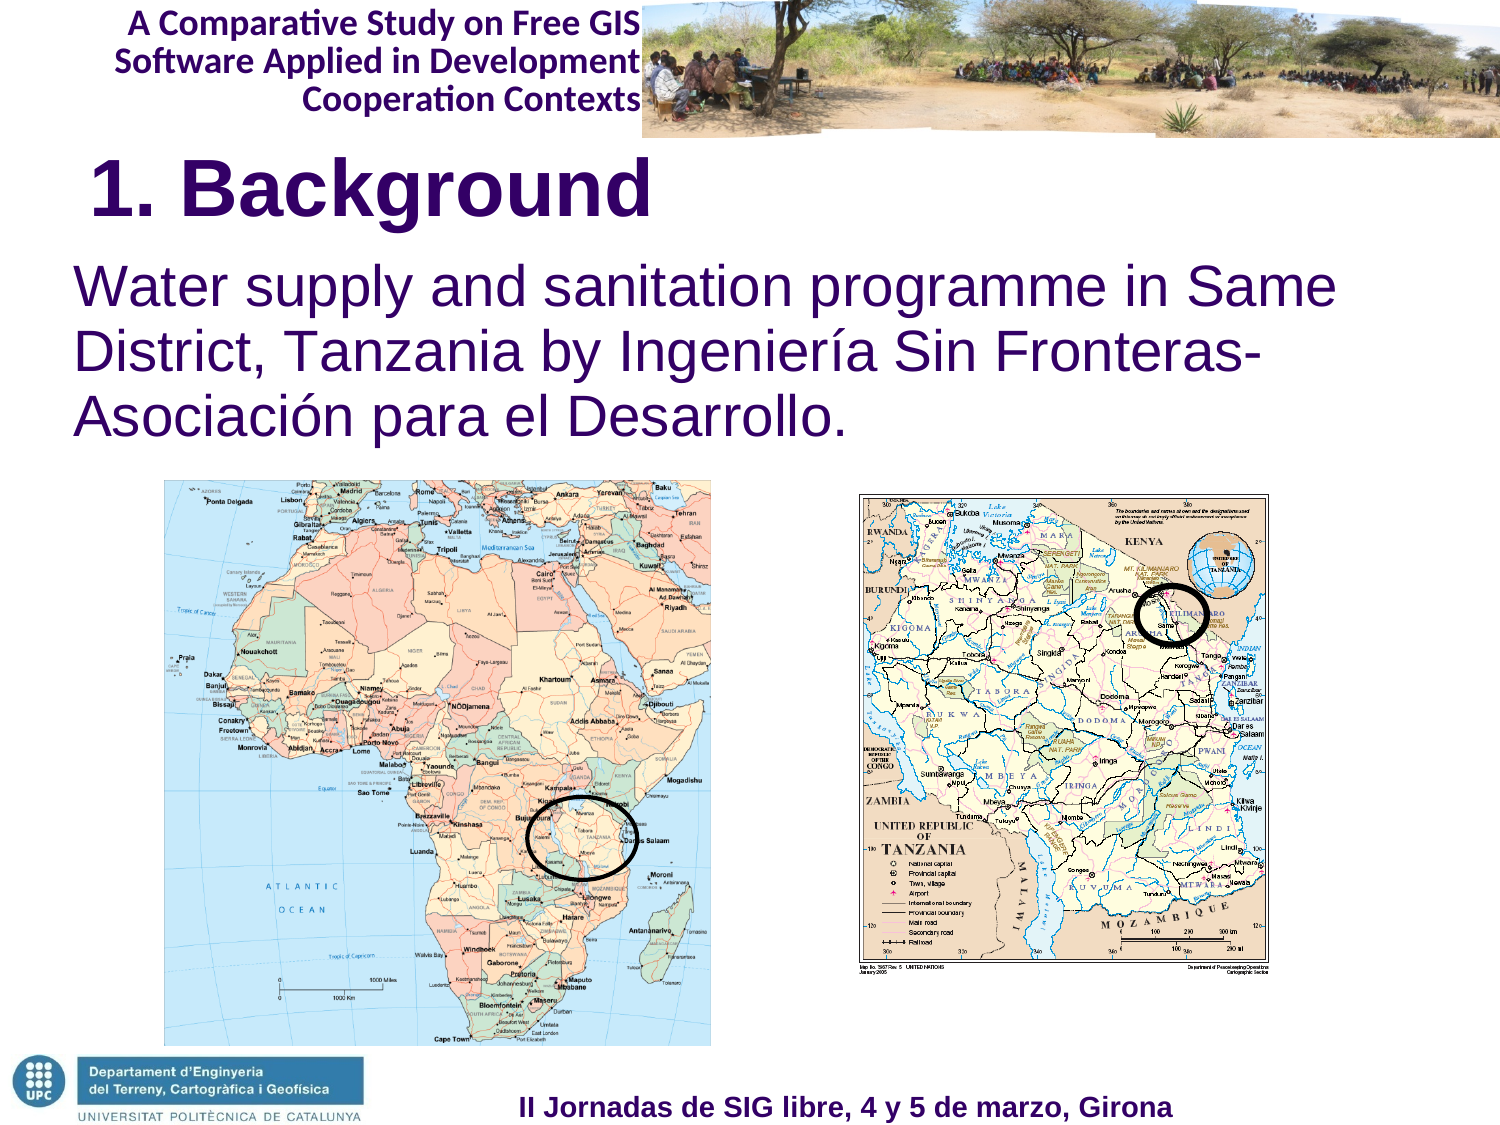

# 1. Background
Water supply and sanitation programme in Same District, Tanzania by Ingeniería Sin Fronteras-Asociación para el Desarrollo.
II Jornadas de SIG libre, 4 y 5 de marzo, Girona